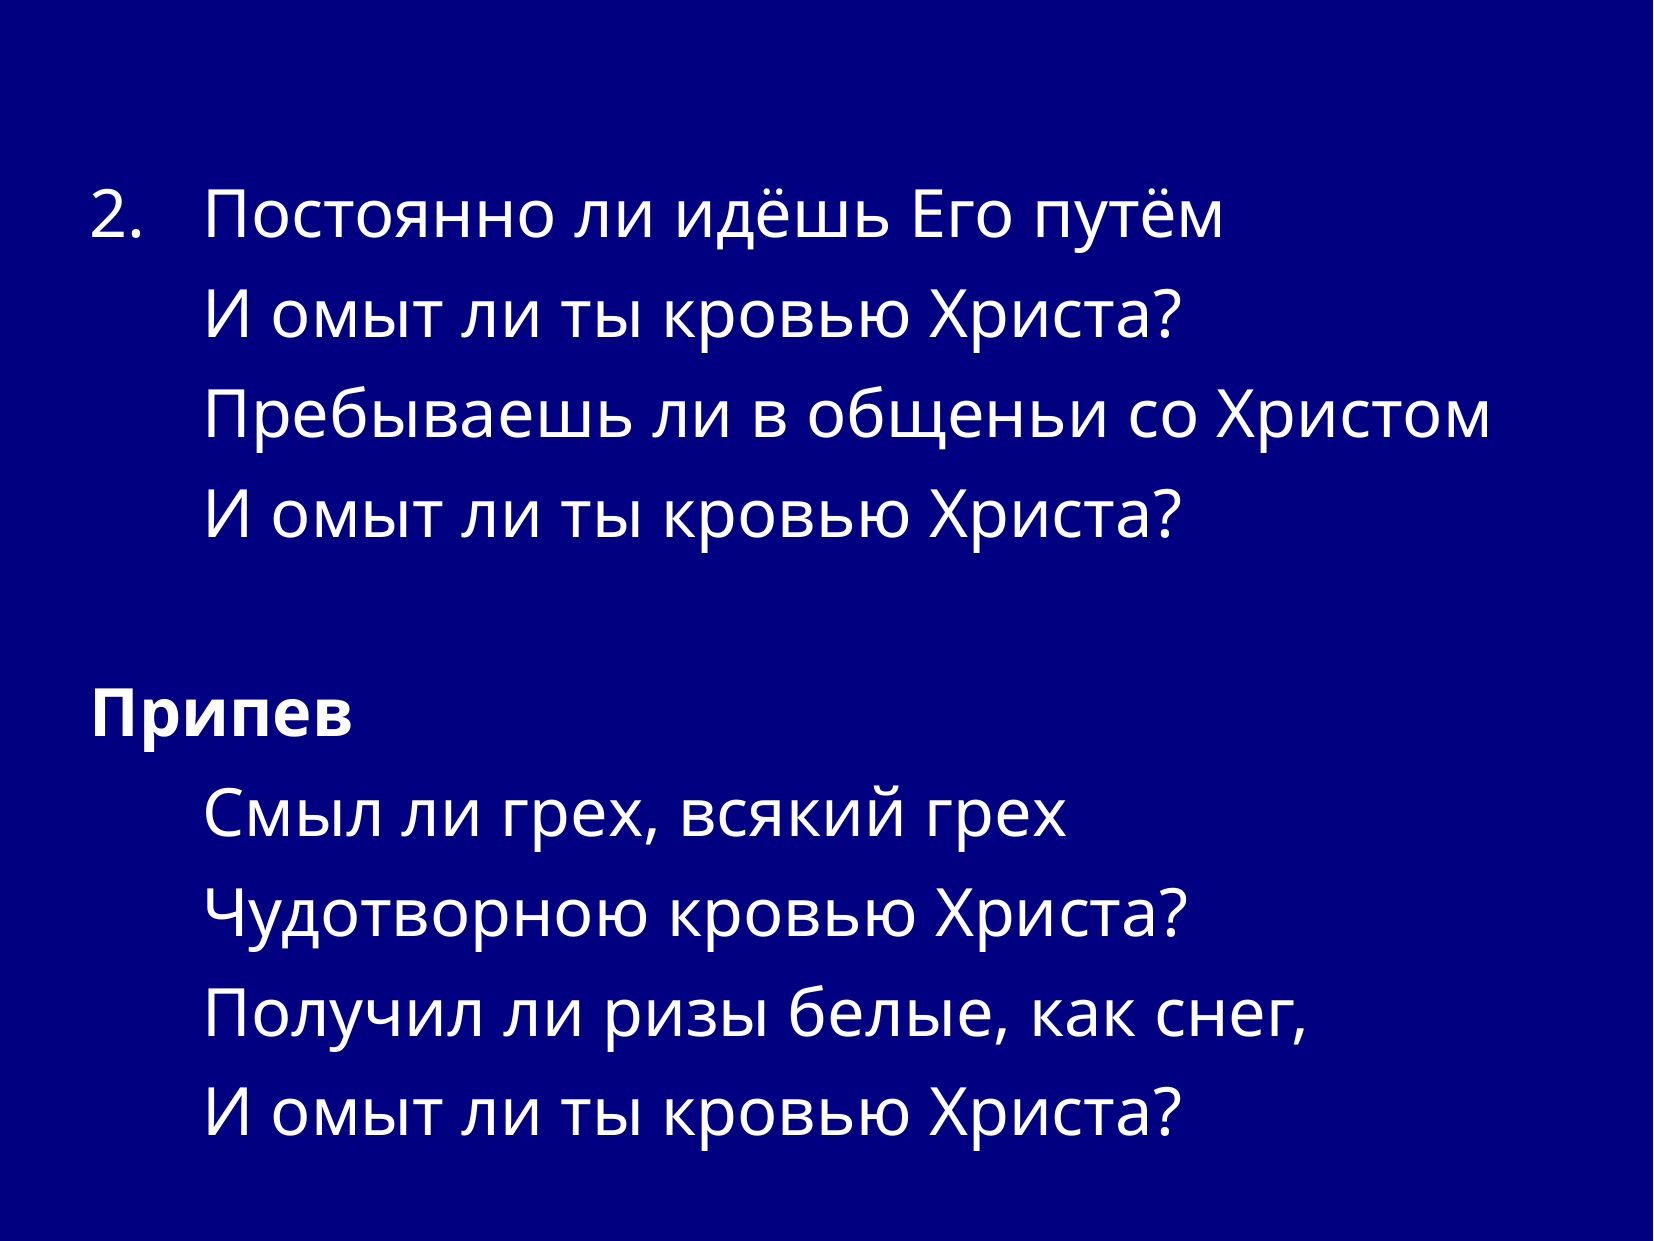

2.	Постоянно ли идёшь Его путём
	И омыт ли ты кровью Христа?
	Пребываешь ли в общеньи со Христом
	И омыт ли ты кровью Христа?
Припев
	Смыл ли грех, всякий грех
	Чудотворною кровью Христа?
	Получил ли ризы белые, как снег,
	И омыт ли ты кровью Христа?